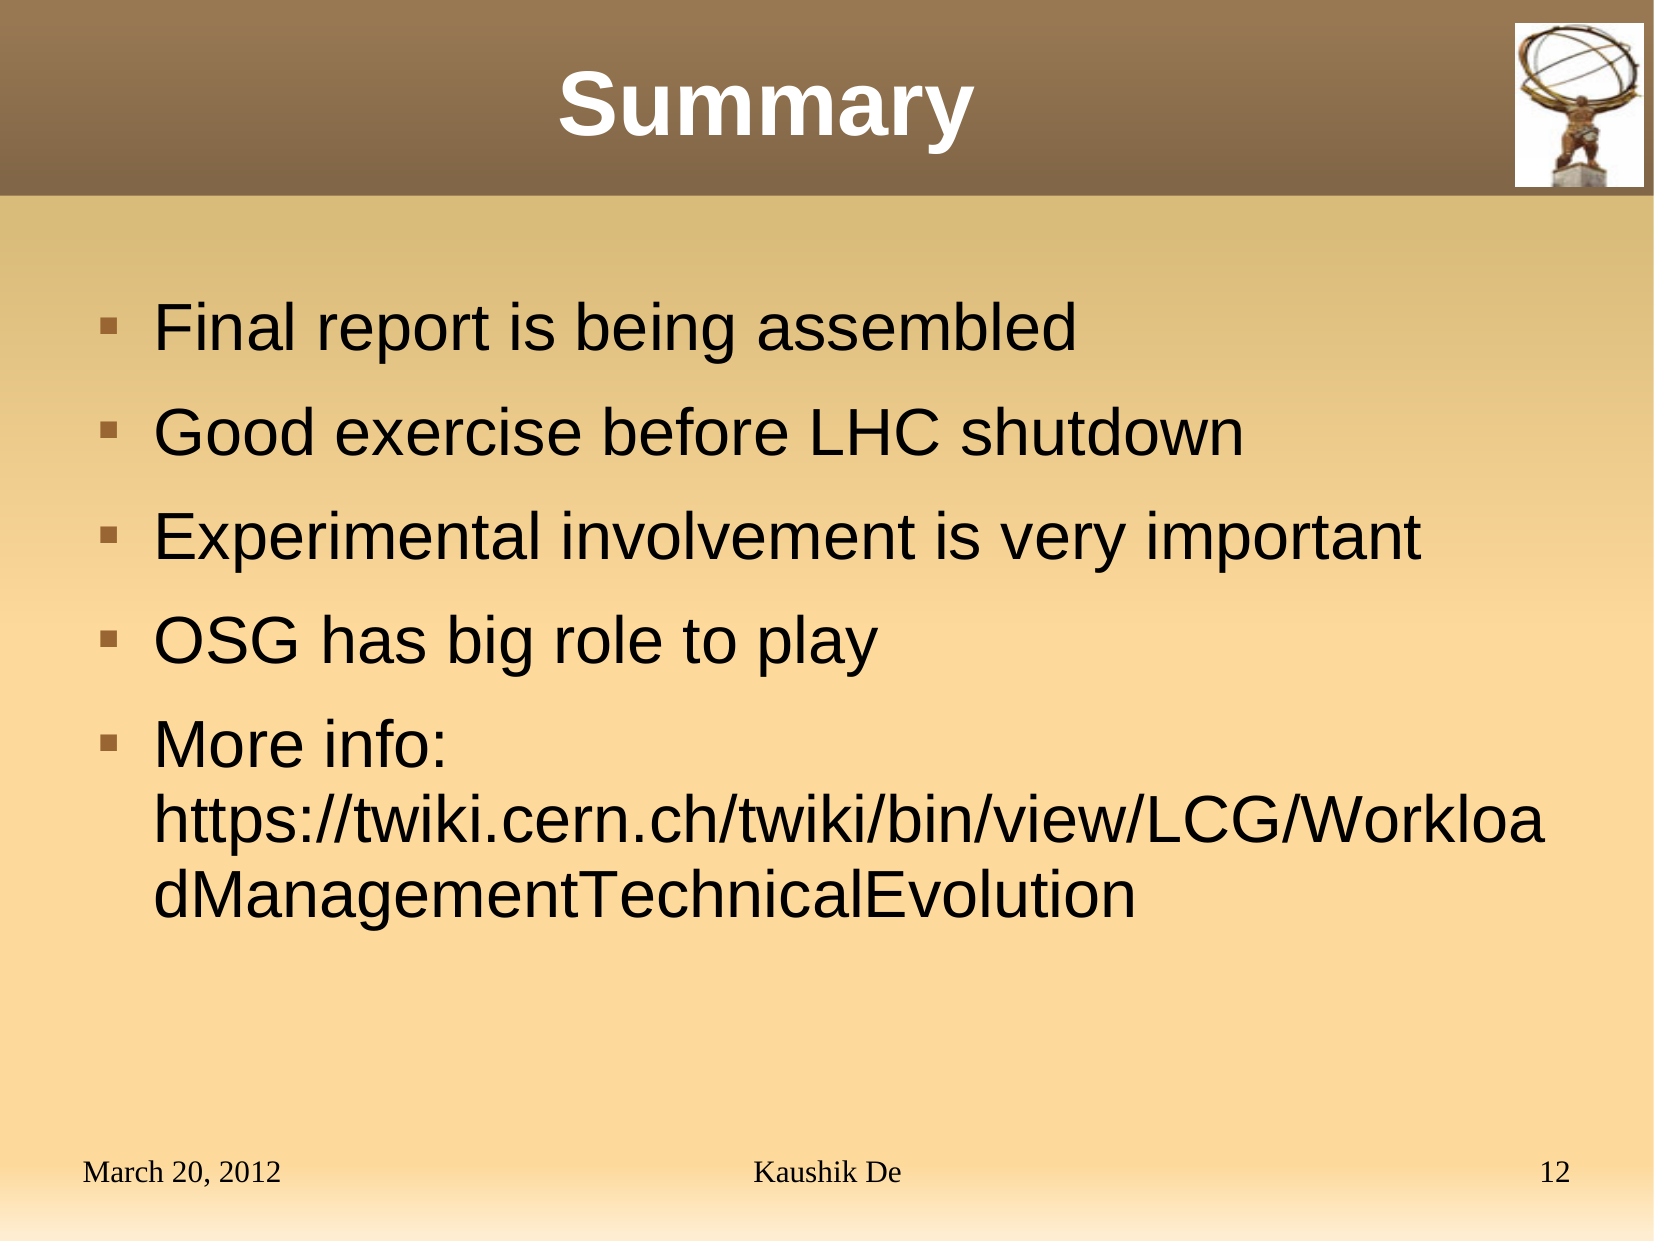

# Summary
Final report is being assembled
Good exercise before LHC shutdown
Experimental involvement is very important
OSG has big role to play
More info: https://twiki.cern.ch/twiki/bin/view/LCG/WorkloadManagementTechnicalEvolution
March 20, 2012
Kaushik De
12